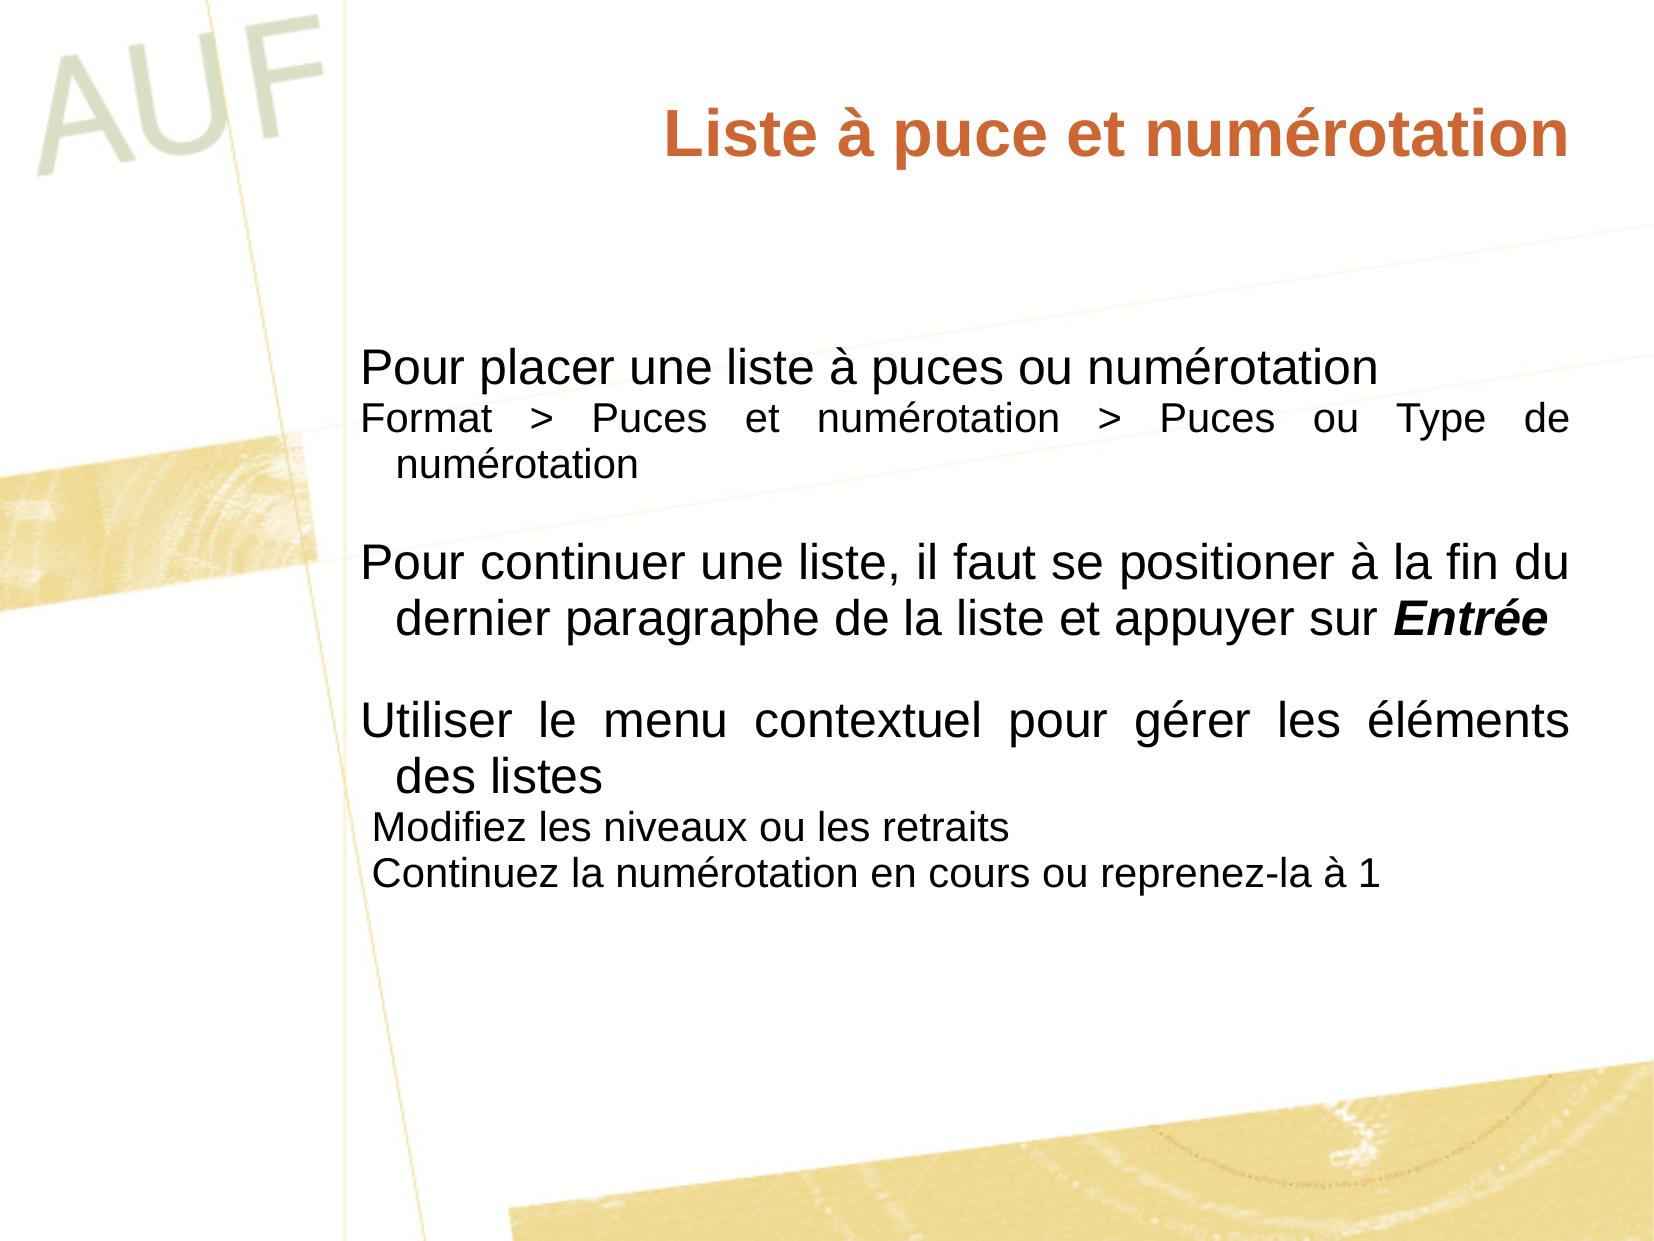

# Liste à puce et numérotation
Pour placer une liste à puces ou numérotation
Format > Puces et numérotation > Puces ou Type de numérotation
Pour continuer une liste, il faut se positioner à la fin du dernier paragraphe de la liste et appuyer sur Entrée
Utiliser le menu contextuel pour gérer les éléments des listes
 Modifiez les niveaux ou les retraits
 Continuez la numérotation en cours ou reprenez-la à 1